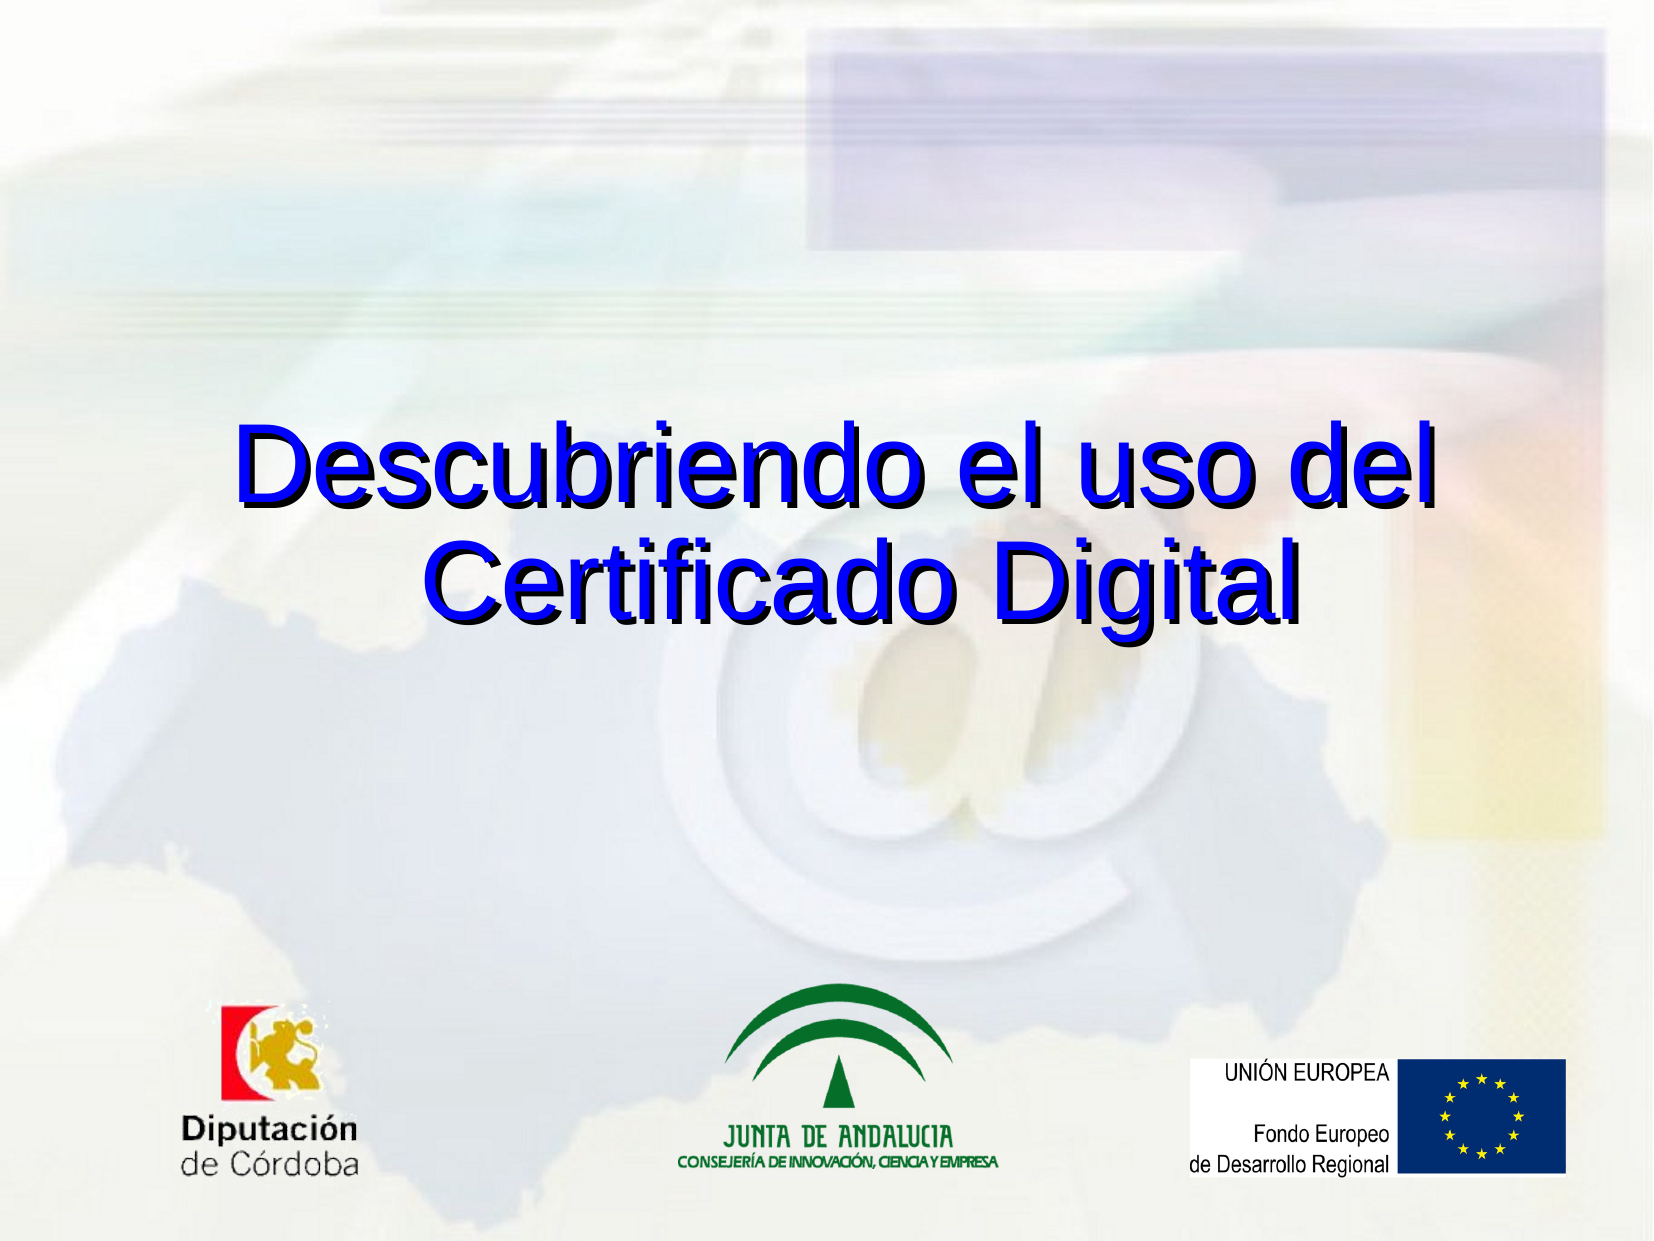

# Descubriendo el uso del Certificado Digital